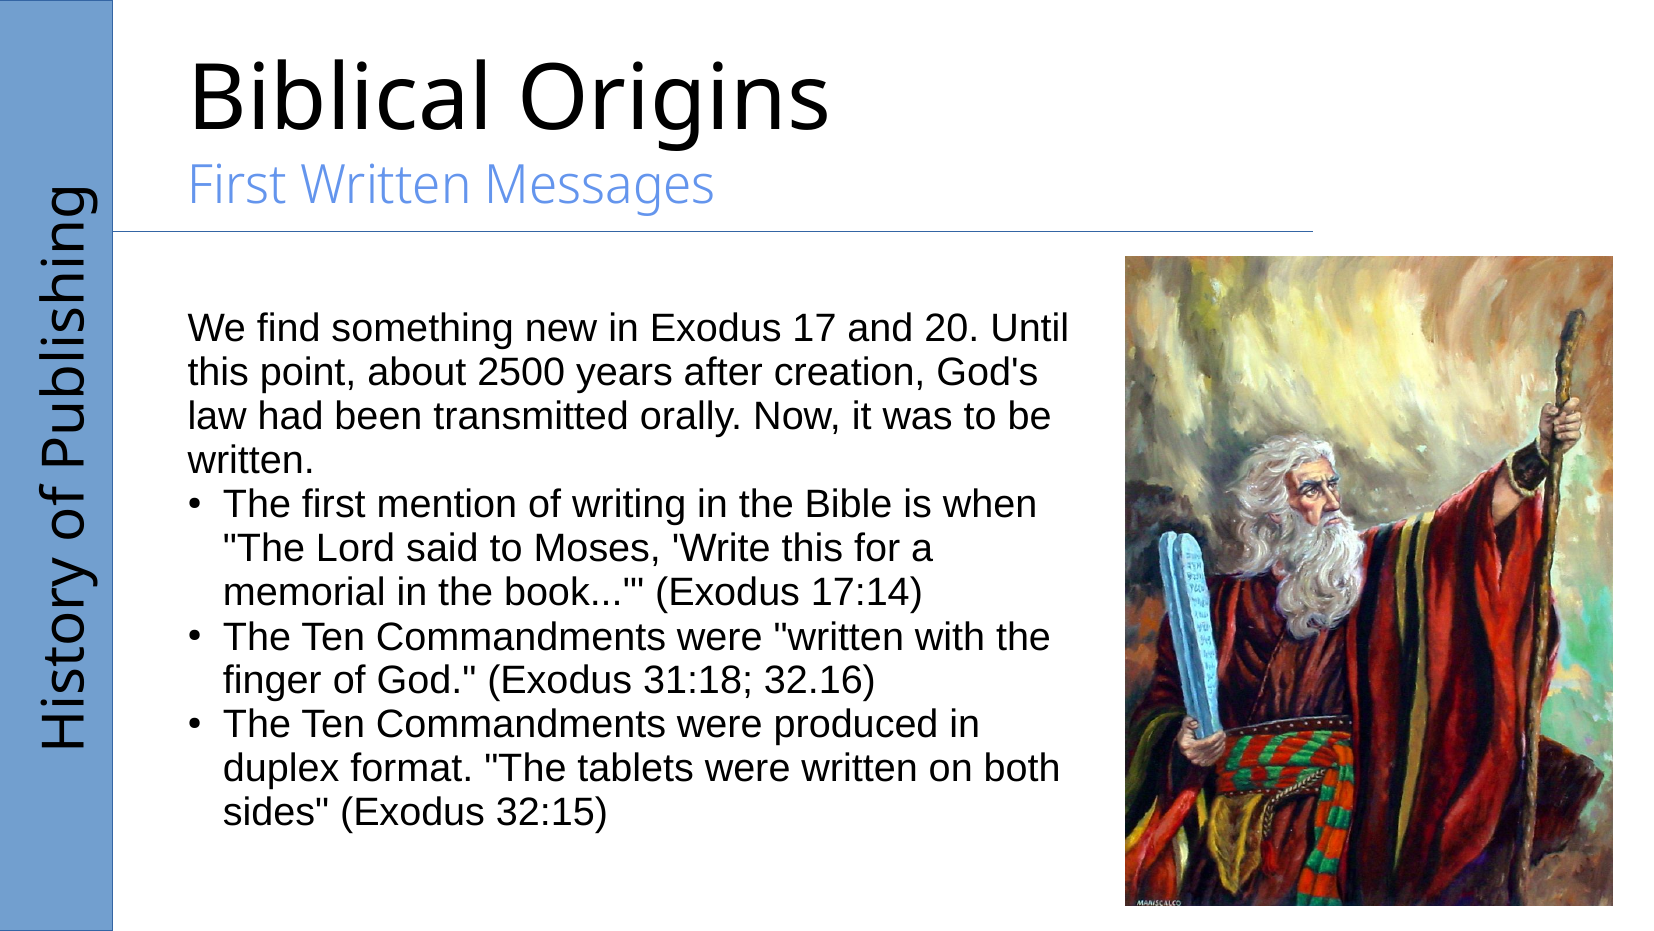

# Biblical Origins
First Written Messages
We find something new in Exodus 17 and 20. Until this point, about 2500 years after creation, God's law had been transmitted orally. Now, it was to be written.
The first mention of writing in the Bible is when "The Lord said to Moses, 'Write this for a memorial in the book...'" (Exodus 17:14)
The Ten Commandments were "written with the finger of God." (Exodus 31:18; 32.16)
The Ten Commandments were produced in duplex format. "The tablets were written on both sides" (Exodus 32:15)
History of Publishing